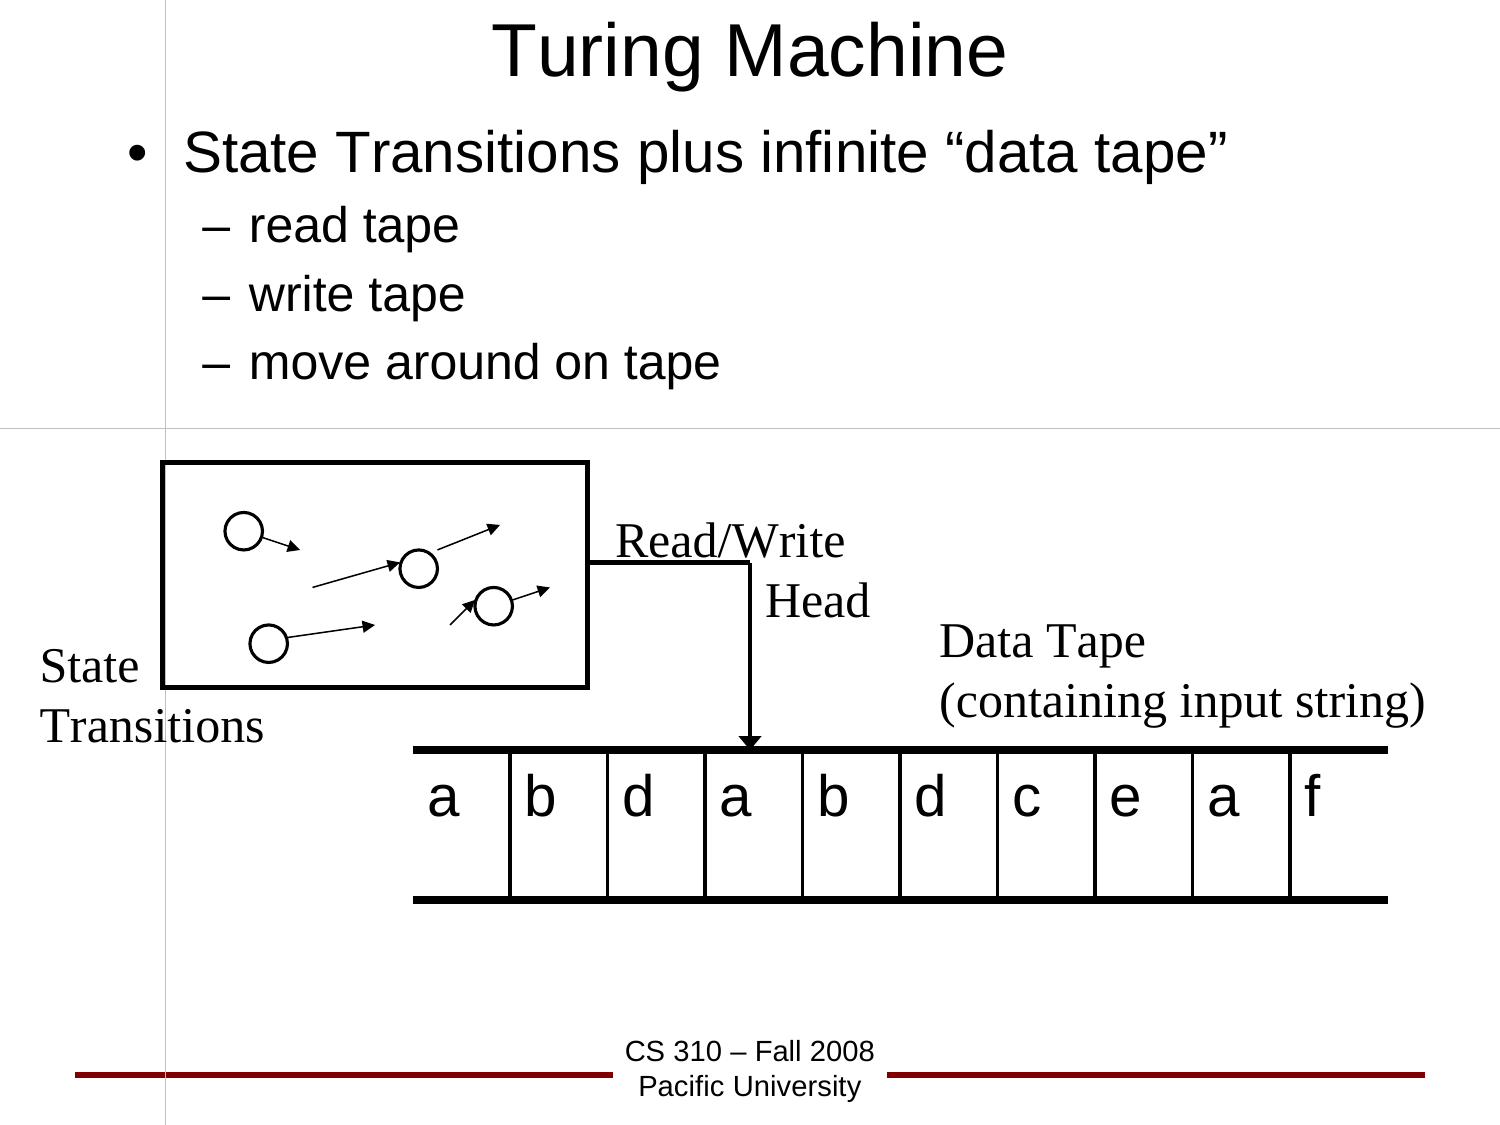

# Turing Machine
State Transitions plus infinite “data tape”
read tape
write tape
move around on tape
Read/Write
	Head
Data Tape
(containing input string)
State
Transitions
| a | b | d | a | b | d | c | e | a | f |
| --- | --- | --- | --- | --- | --- | --- | --- | --- | --- |